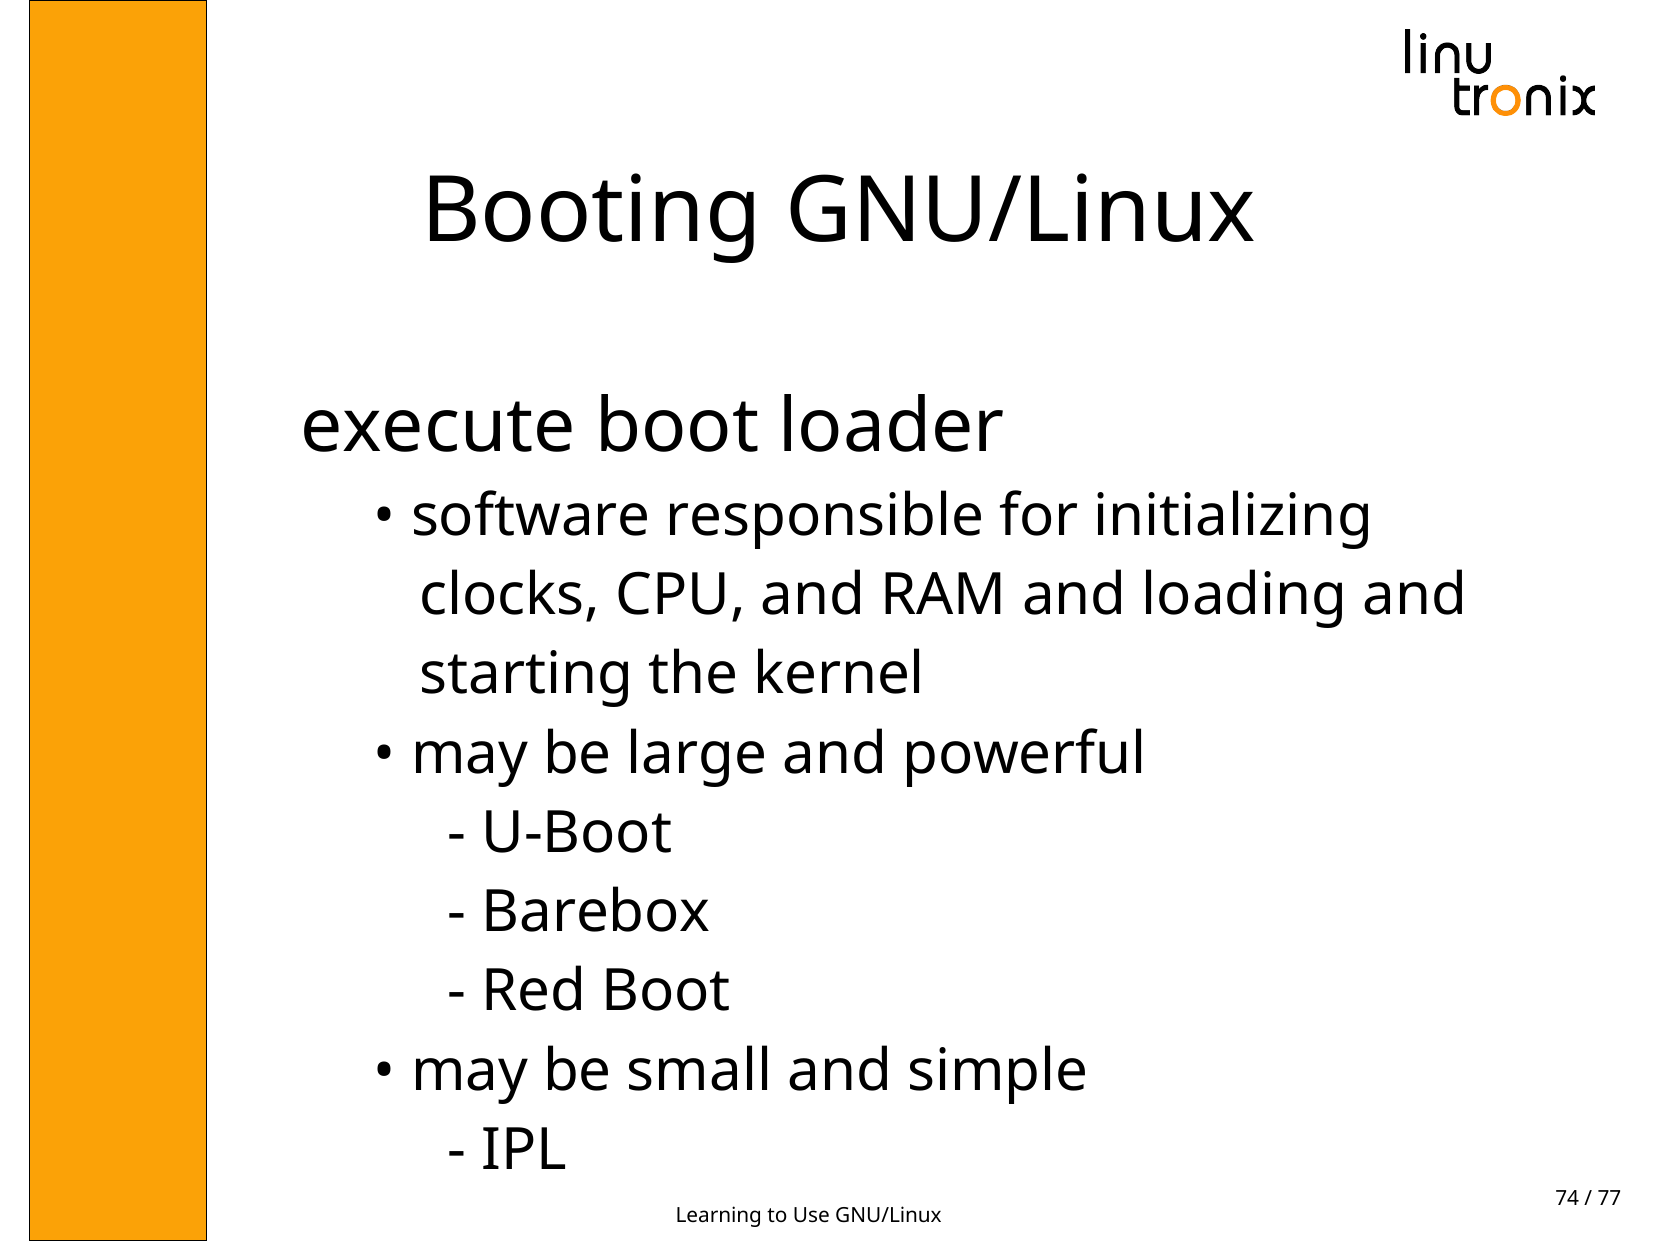

Booting GNU/Linux
execute boot loader
	• software responsible for initializing
	 clocks, CPU, and RAM and loading and
	 starting the kernel
	• may be large and powerful
		- U-Boot
		- Barebox
		- Red Boot
	• may be small and simple
		- IPL
74
Firmenvorstellung Linutronix V3.3